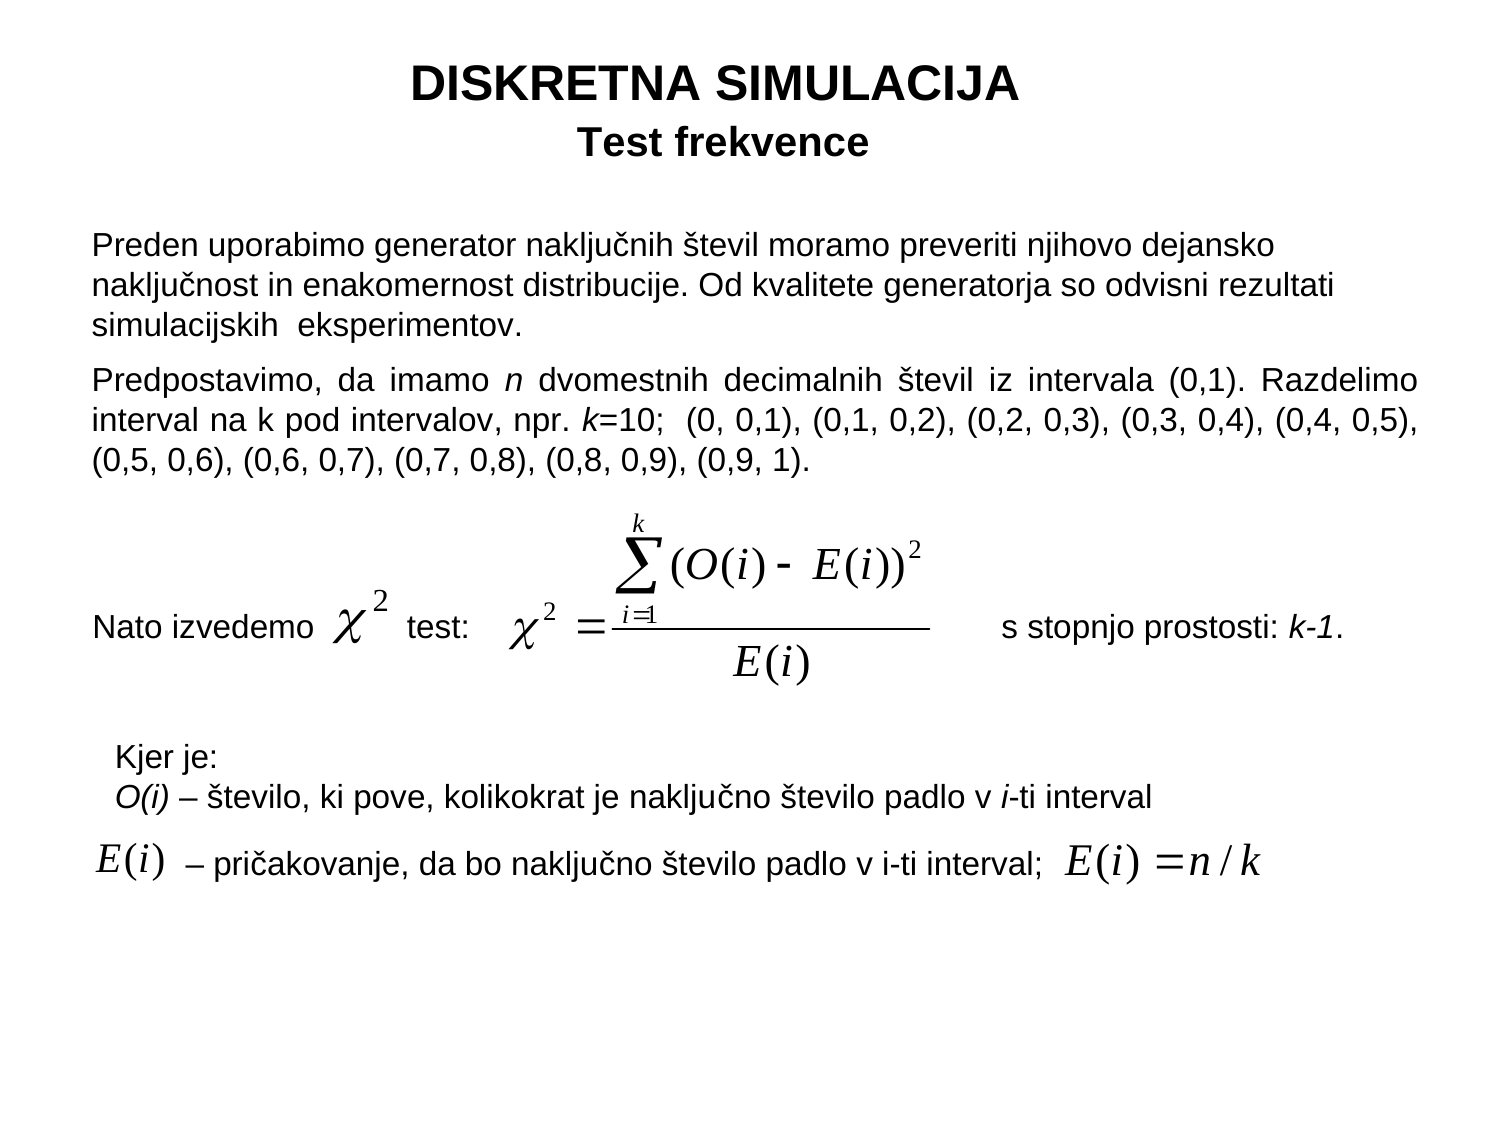

DISKRETNA SIMULACIJA
Test frekvence
Preden uporabimo generator naključnih števil moramo preveriti njihovo dejansko naključnost in enakomernost distribucije. Od kvalitete generatorja so odvisni rezultati simulacijskih eksperimentov.
Predpostavimo, da imamo n dvomestnih decimalnih števil iz intervala (0,1). Razdelimo interval na k pod intervalov, npr. k=10; (0, 0,1), (0,1, 0,2), (0,2, 0,3), (0,3, 0,4), (0,4, 0,5), (0,5, 0,6), (0,6, 0,7), (0,7, 0,8), (0,8, 0,9), (0,9, 1).
s stopnjo prostosti: k-1.
Nato izvedemo test:
Kjer je:
O(i) – število, ki pove, kolikokrat je naključno število padlo v i-ti interval
– pričakovanje, da bo naključno število padlo v i-ti interval;